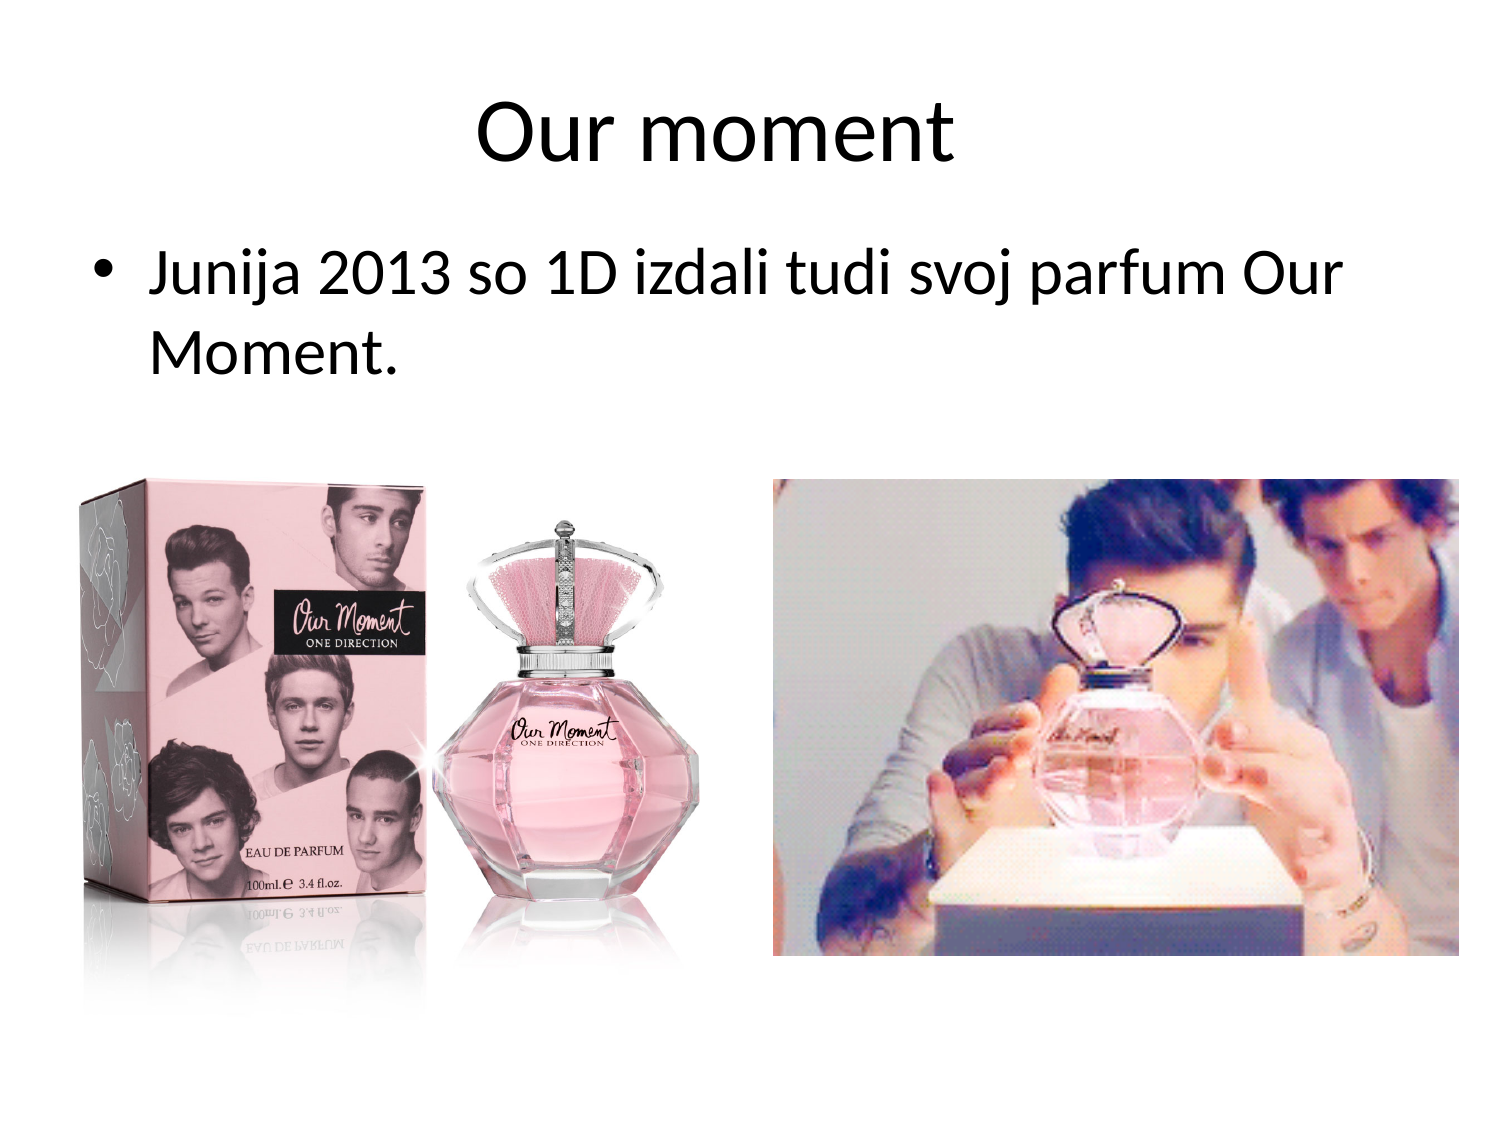

# Our moment
Junija 2013 so 1D izdali tudi svoj parfum Our Moment.